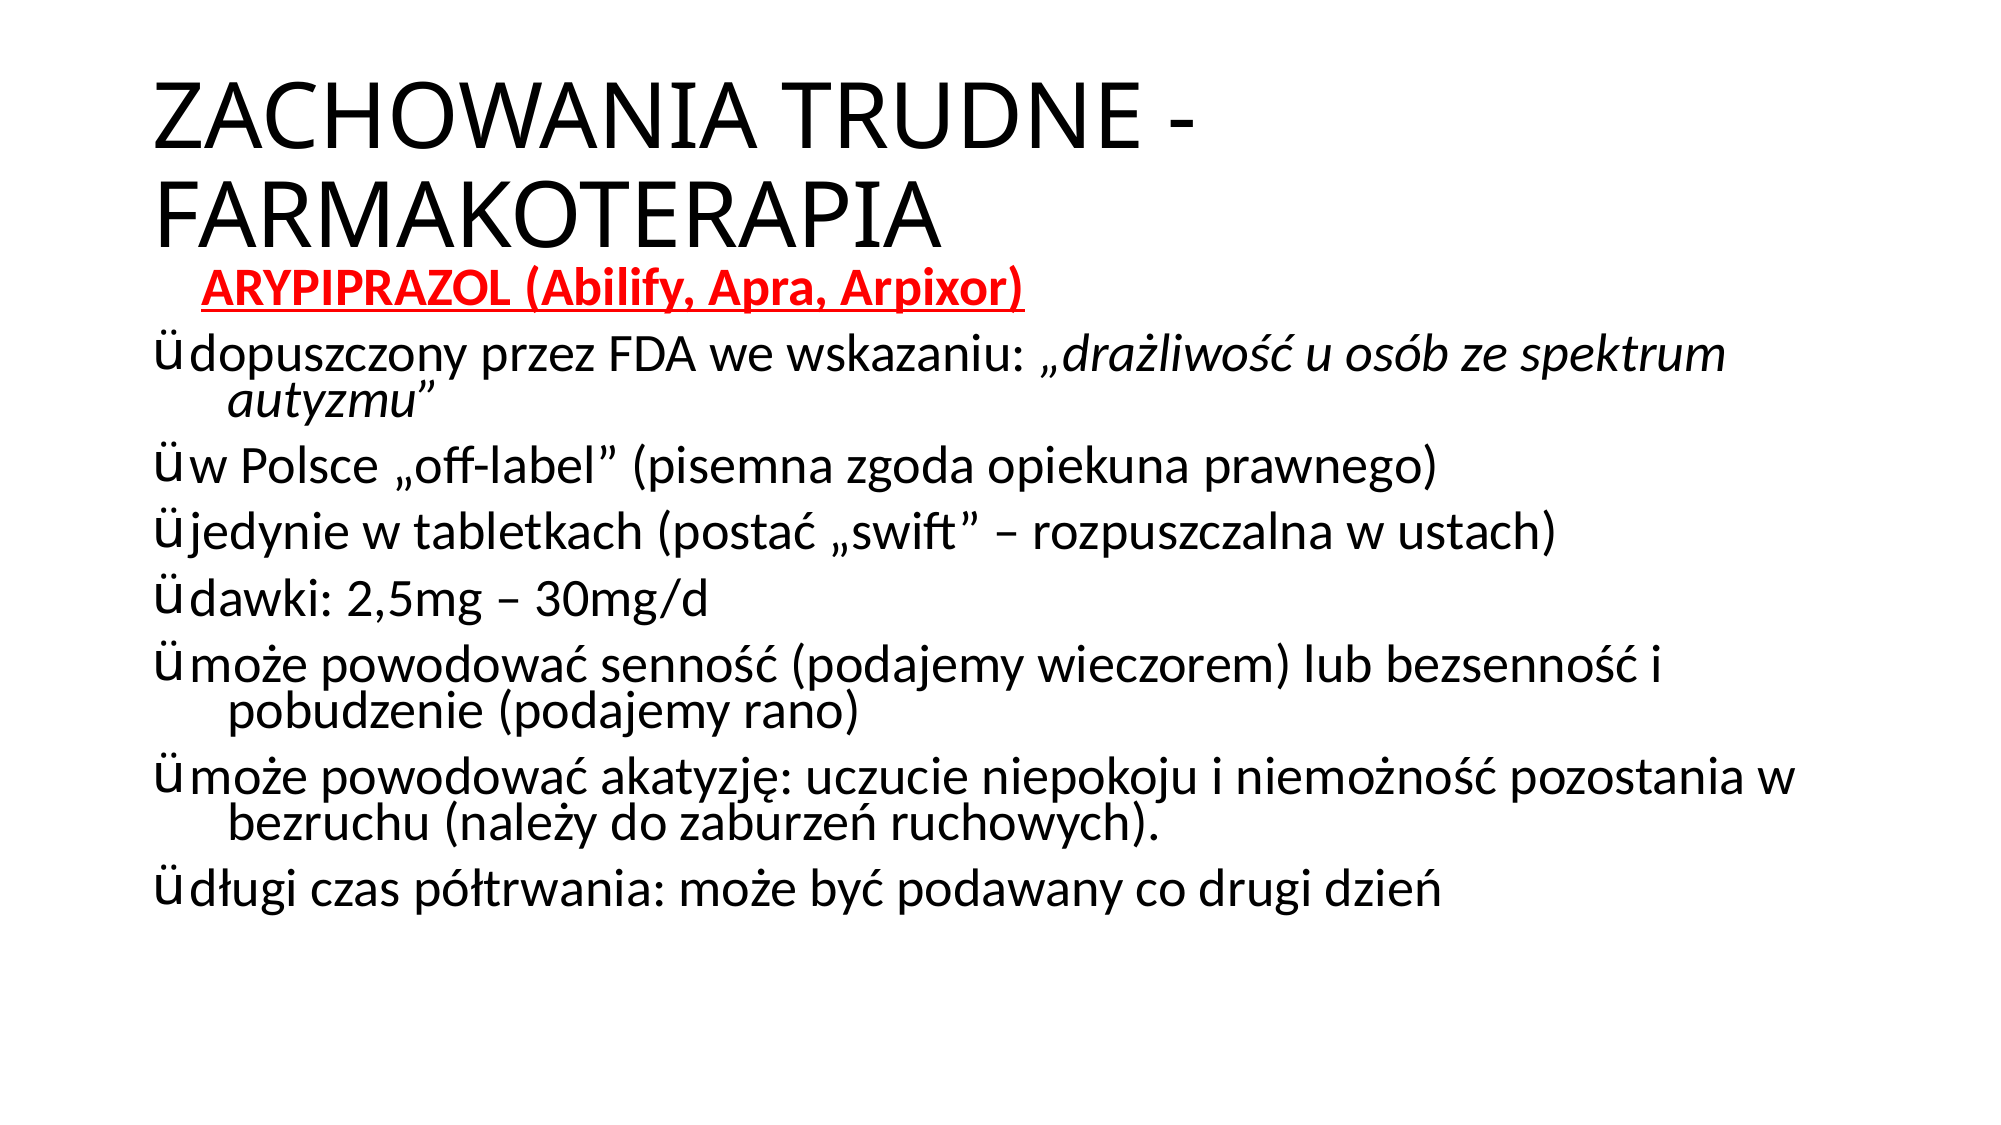

# ZACHOWANIA TRUDNE - FARMAKOTERAPIA
 ARYPIPRAZOL (Abilify, Apra, Arpixor)
dopuszczony przez FDA we wskazaniu: „drażliwość u osób ze spektrum autyzmu”
w Polsce „off-label” (pisemna zgoda opiekuna prawnego)
jedynie w tabletkach (postać „swift” – rozpuszczalna w ustach)
dawki: 2,5mg – 30mg/d
może powodować senność (podajemy wieczorem) lub bezsenność i pobudzenie (podajemy rano)
może powodować akatyzję: uczucie niepokoju i niemożność pozostania w bezruchu (należy do zaburzeń ruchowych).
długi czas półtrwania: może być podawany co drugi dzień